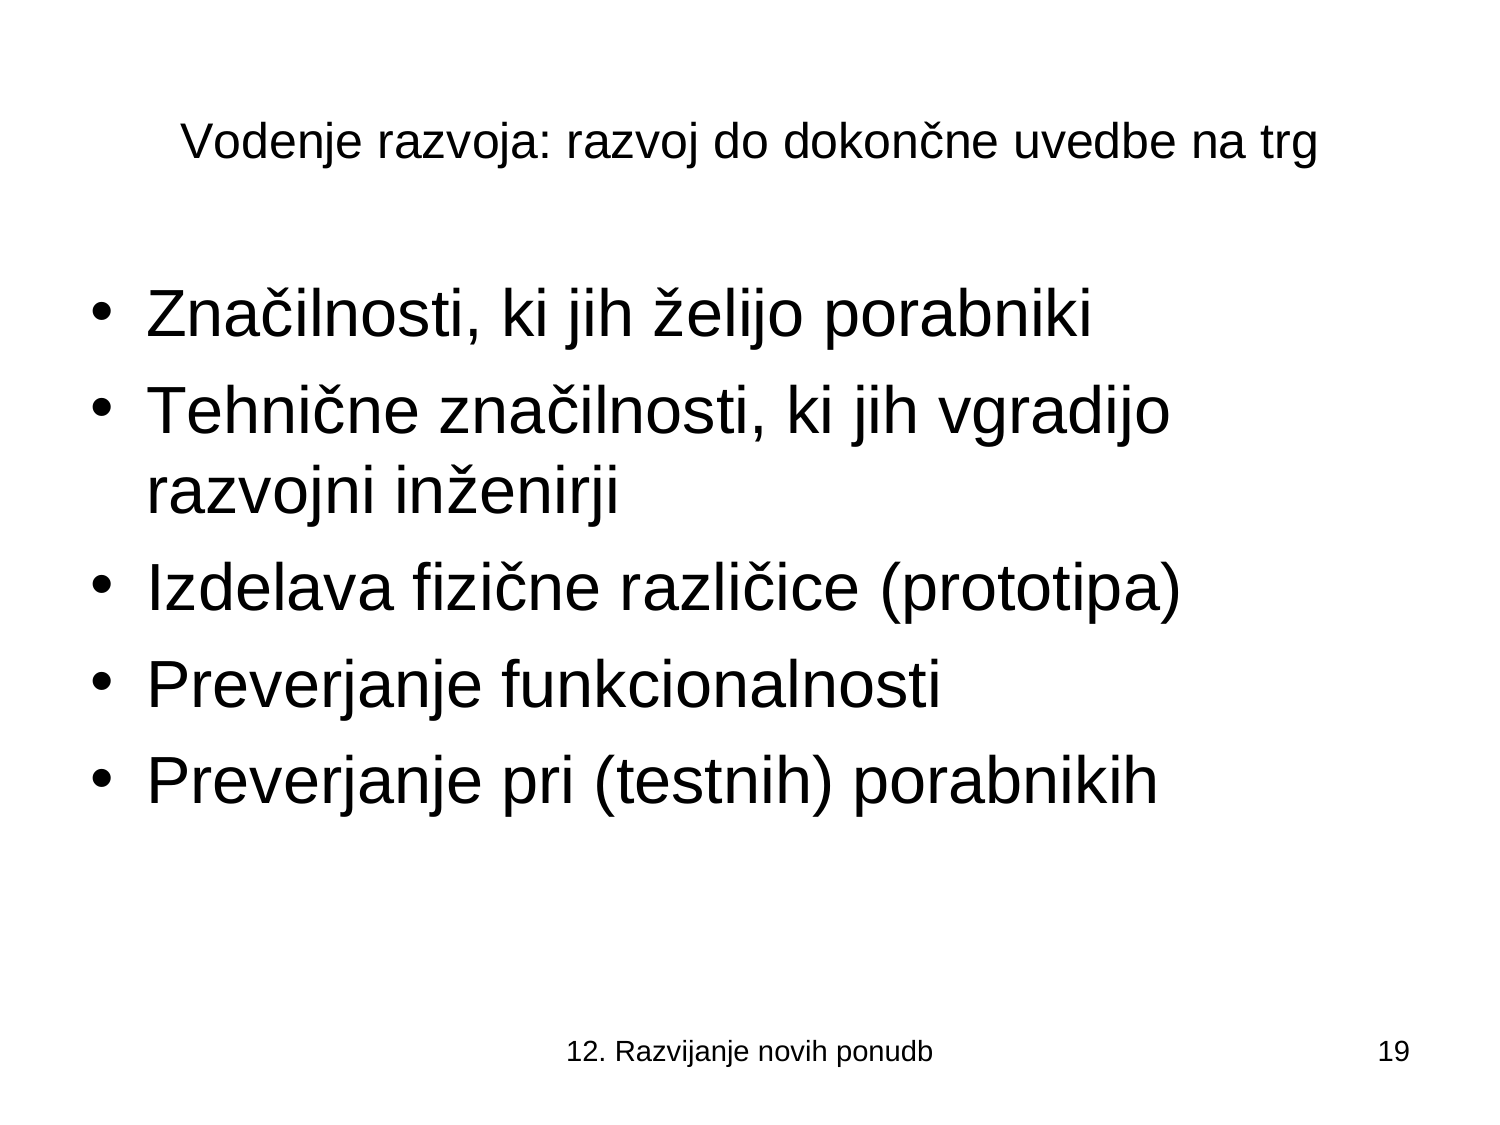

# Vodenje razvoja: razvoj do dokončne uvedbe na trg
Značilnosti, ki jih želijo porabniki
Tehnične značilnosti, ki jih vgradijo razvojni inženirji
Izdelava fizične različice (prototipa)
Preverjanje funkcionalnosti
Preverjanje pri (testnih) porabnikih
12. Razvijanje novih ponudb